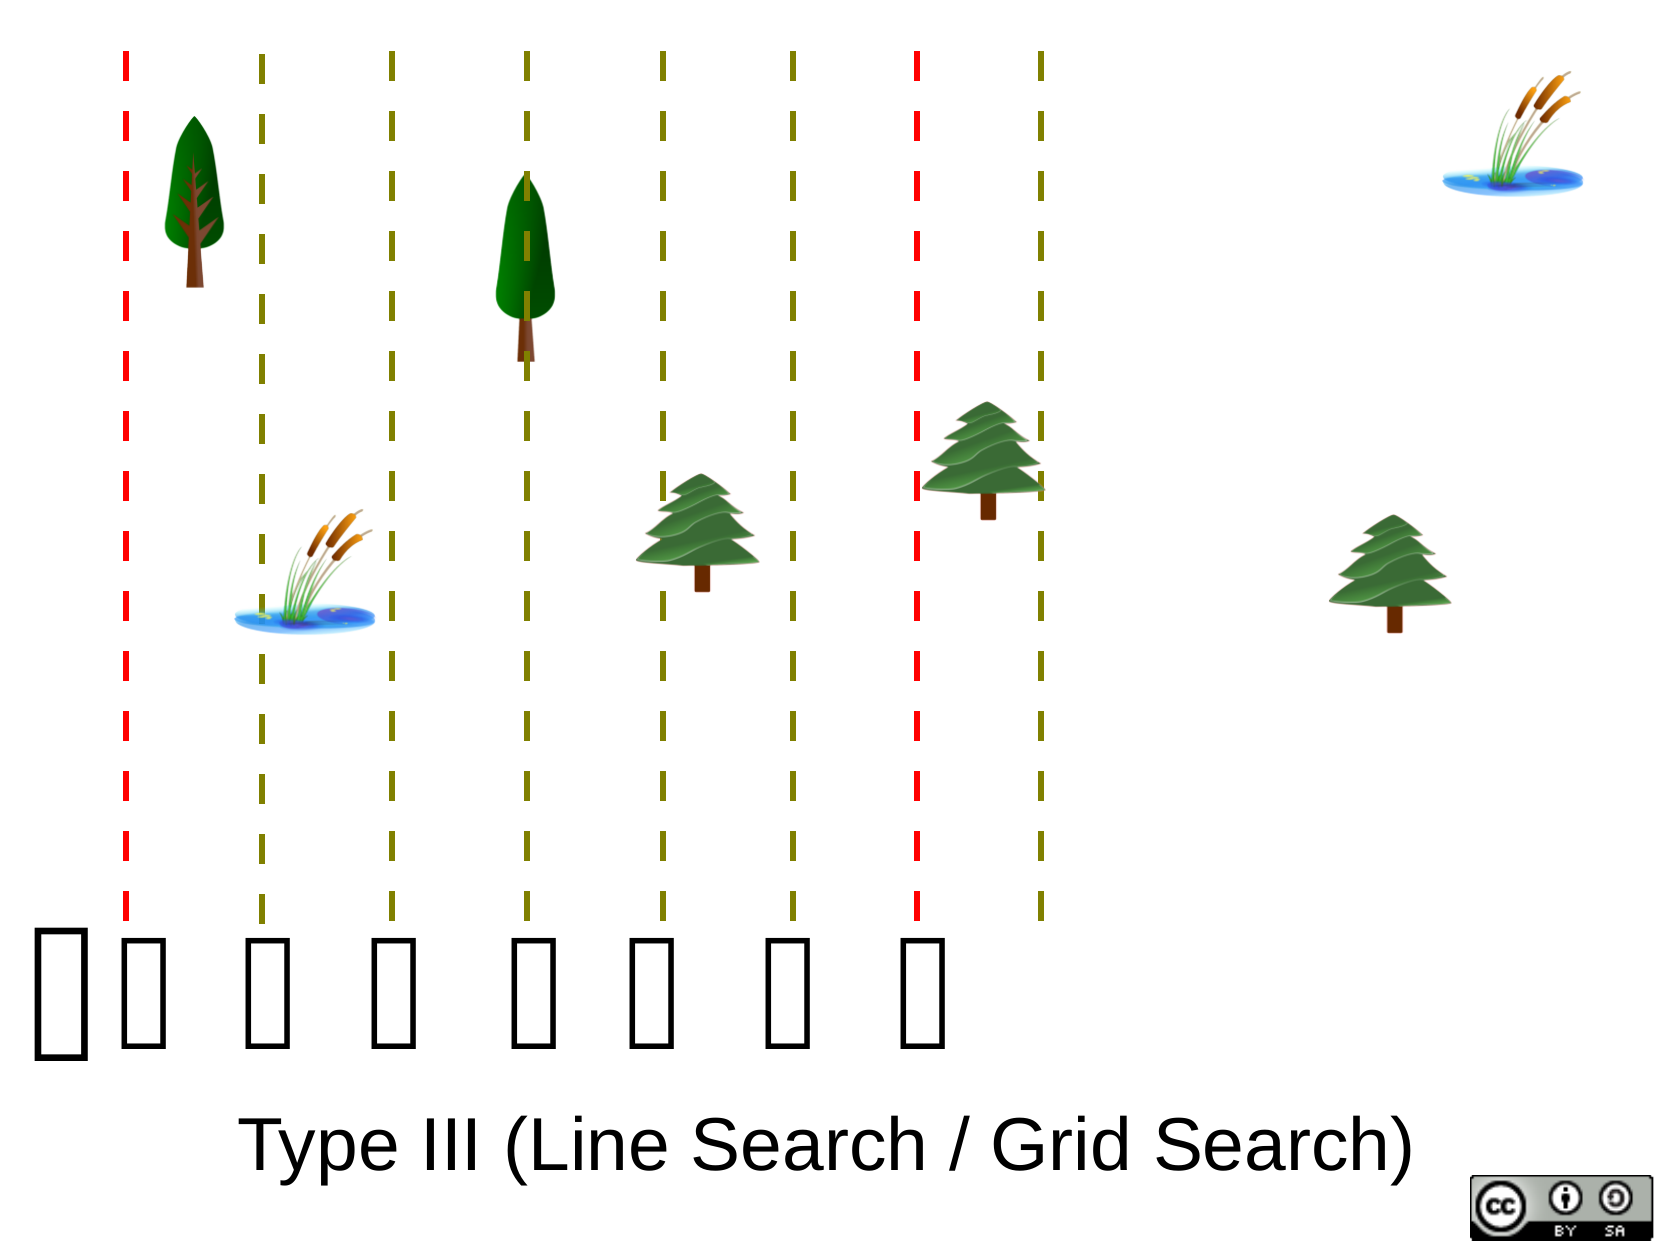









# Type III (Line Search / Grid Search)